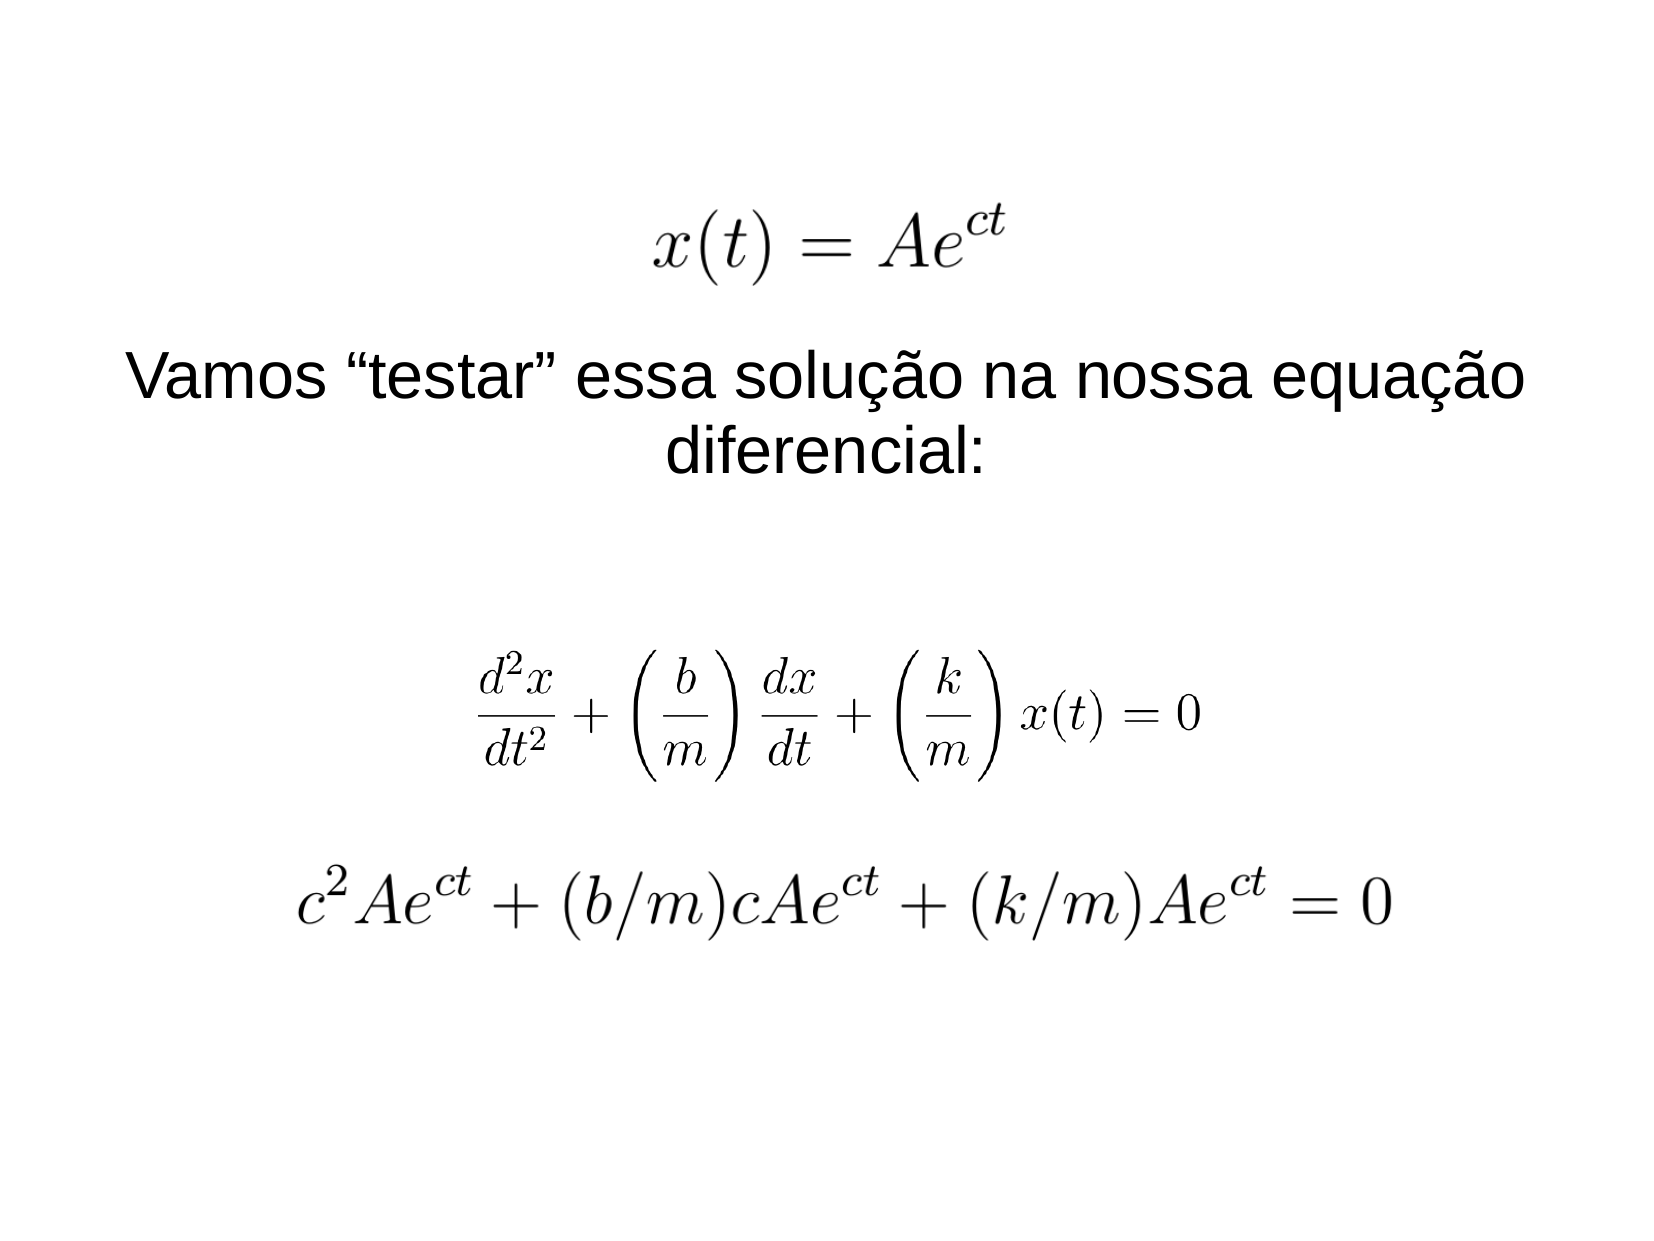

# Vamos “testar” essa solução na nossa equação diferencial: